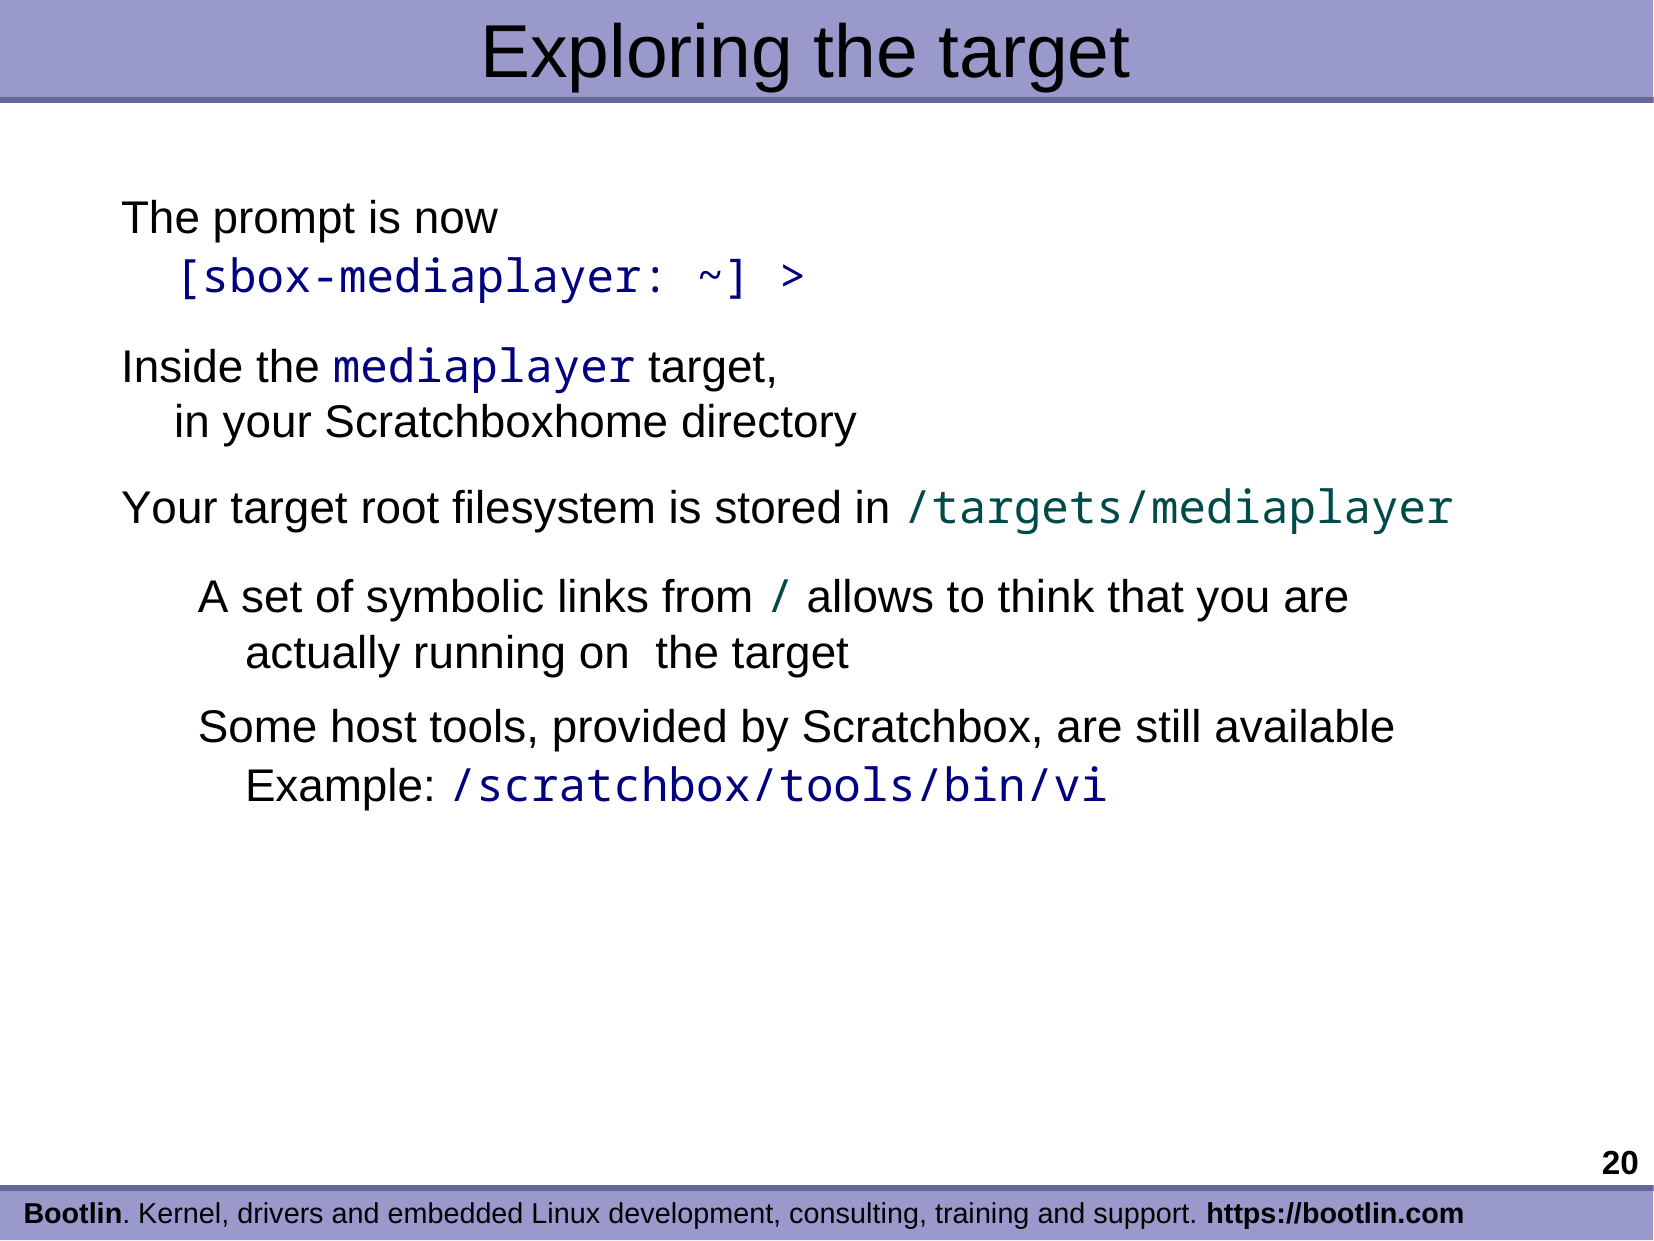

# Exploring the target
The prompt is now
[sbox-mediaplayer: ~] >
Inside the mediaplayer target,
in your Scratchboxhome directory
Your target root filesystem is stored in /targets/mediaplayer
A set of symbolic links from / allows to think that you are actually running on the target
Some host tools, provided by Scratchbox, are still available
Example: /scratchbox/tools/bin/vi